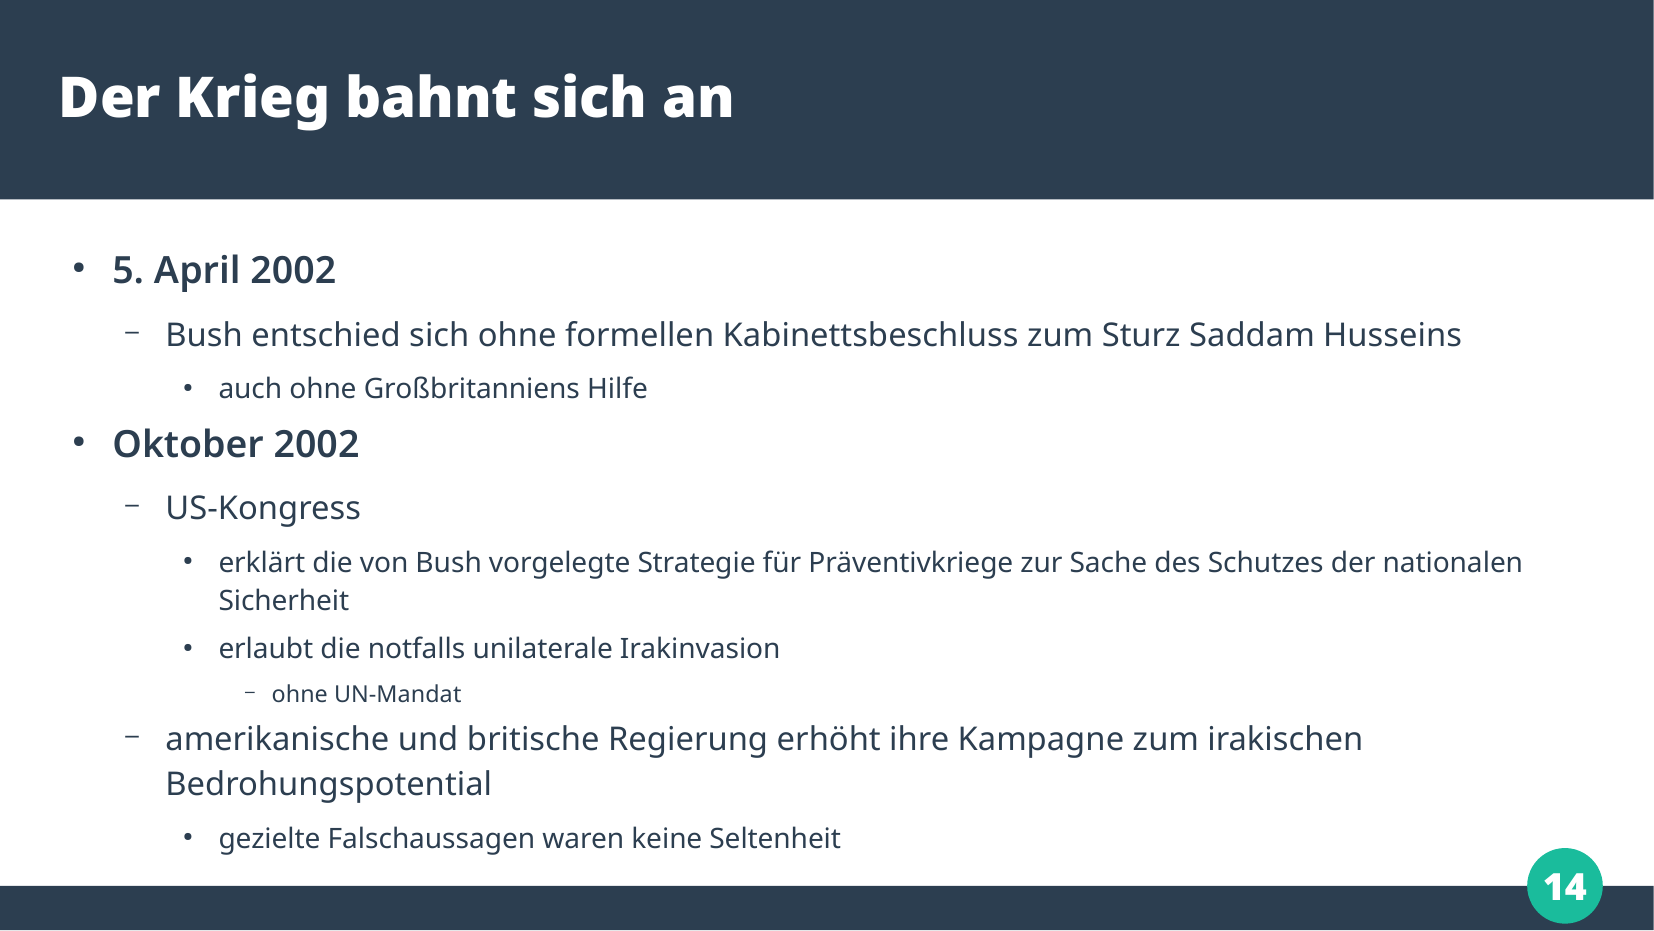

# Der Krieg bahnt sich an
5. April 2002
Bush entschied sich ohne formellen Kabinettsbeschluss zum Sturz Saddam Husseins
auch ohne Großbritanniens Hilfe
Oktober 2002
US-Kongress
erklärt die von Bush vorgelegte Strategie für Präventivkriege zur Sache des Schutzes der nationalen Sicherheit
erlaubt die notfalls unilaterale Irakinvasion
ohne UN-Mandat
amerikanische und britische Regierung erhöht ihre Kampagne zum irakischen Bedrohungspotential
gezielte Falschaussagen waren keine Seltenheit